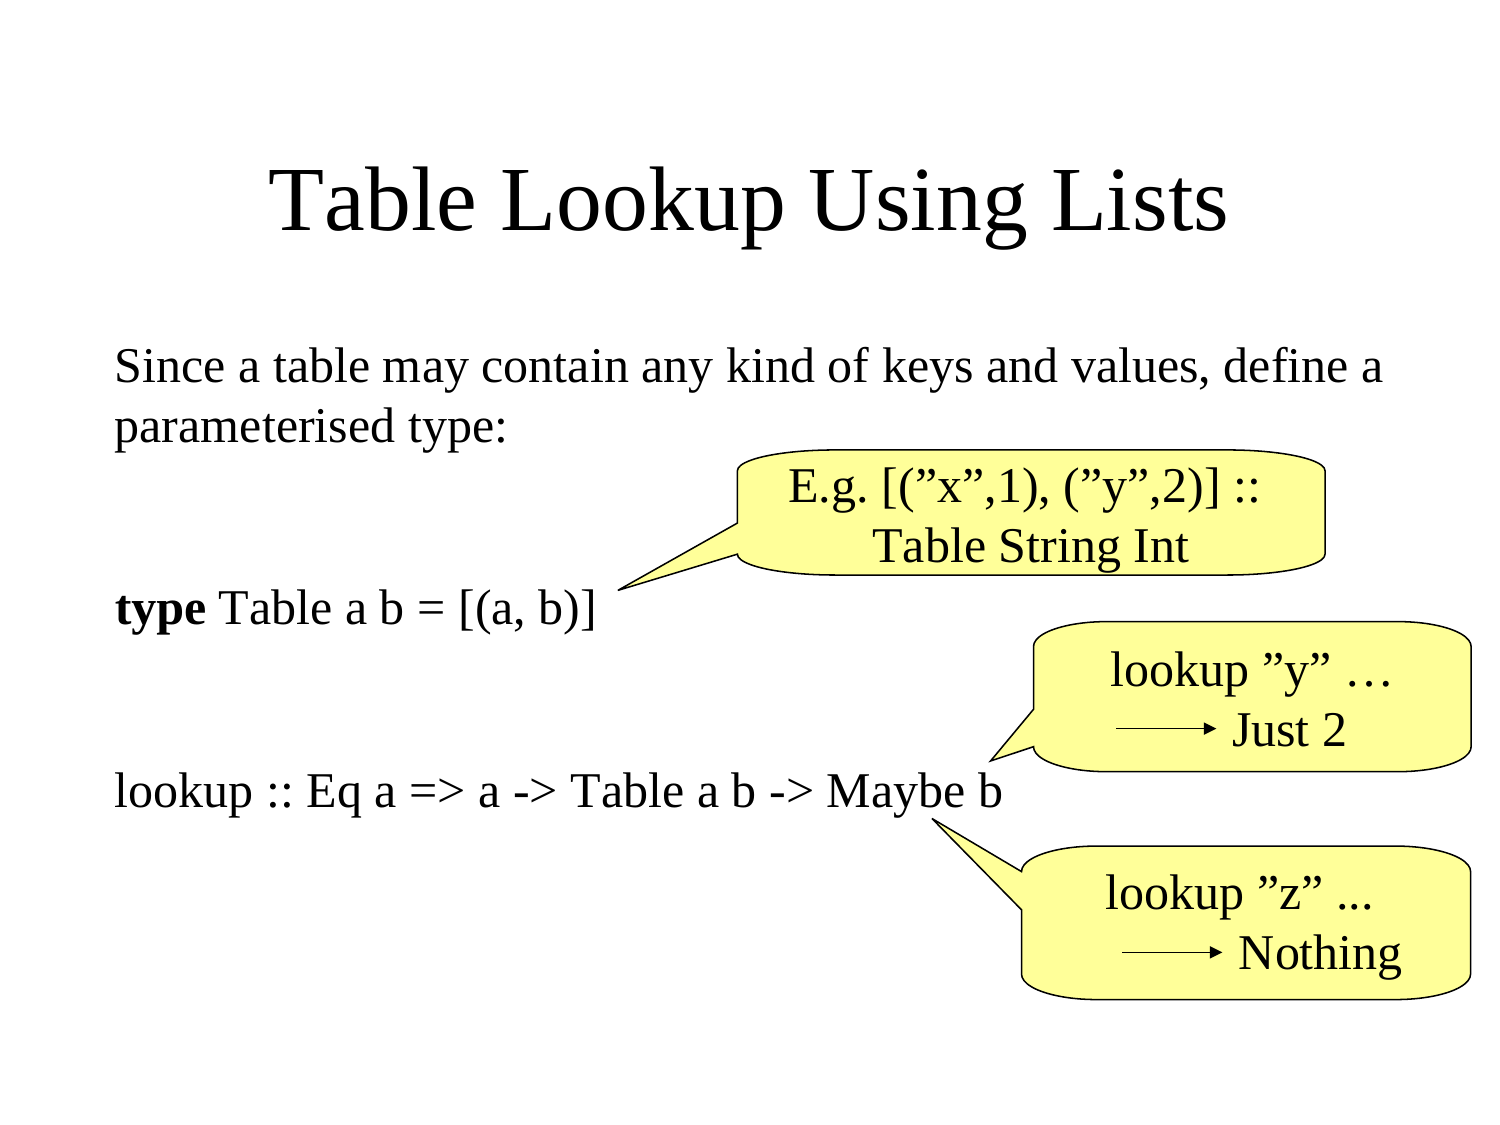

# Table Lookup Using Lists
Since a table may contain any kind of keys and values, define a parameterised type:
type Table a b = [(a, b)]
lookup :: Eq a => a -> Table a b -> Maybe b
E.g. [(”x”,1), (”y”,2)] ::
Table String Int
lookup ”y” …
 Just 2
lookup ”z” ...
	Nothing